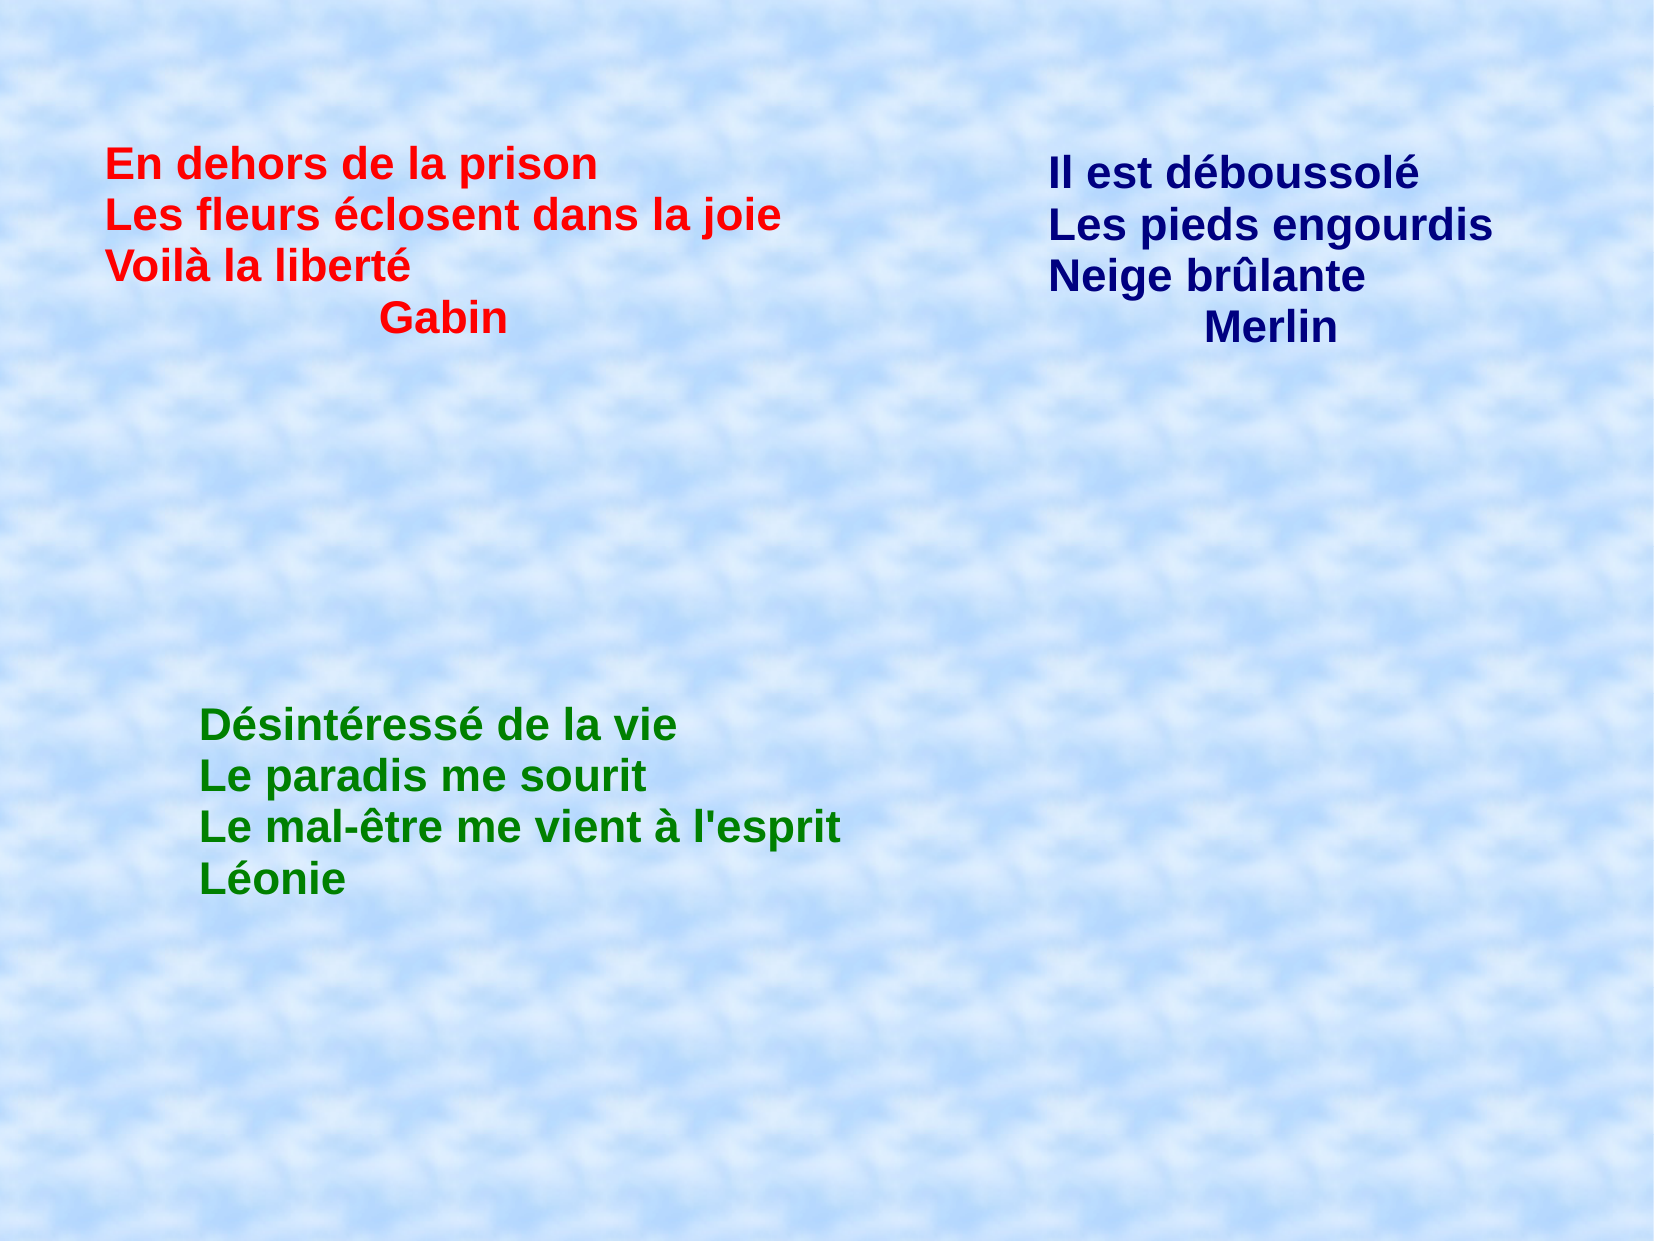

Il est déboussolé
Les pieds engourdis
Neige brûlante
Merlin
En dehors de la prison
Les fleurs éclosent dans la joie
Voilà la liberté
Gabin
Désintéressé de la vie
Le paradis me sourit
Le mal-être me vient à l'esprit
Léonie